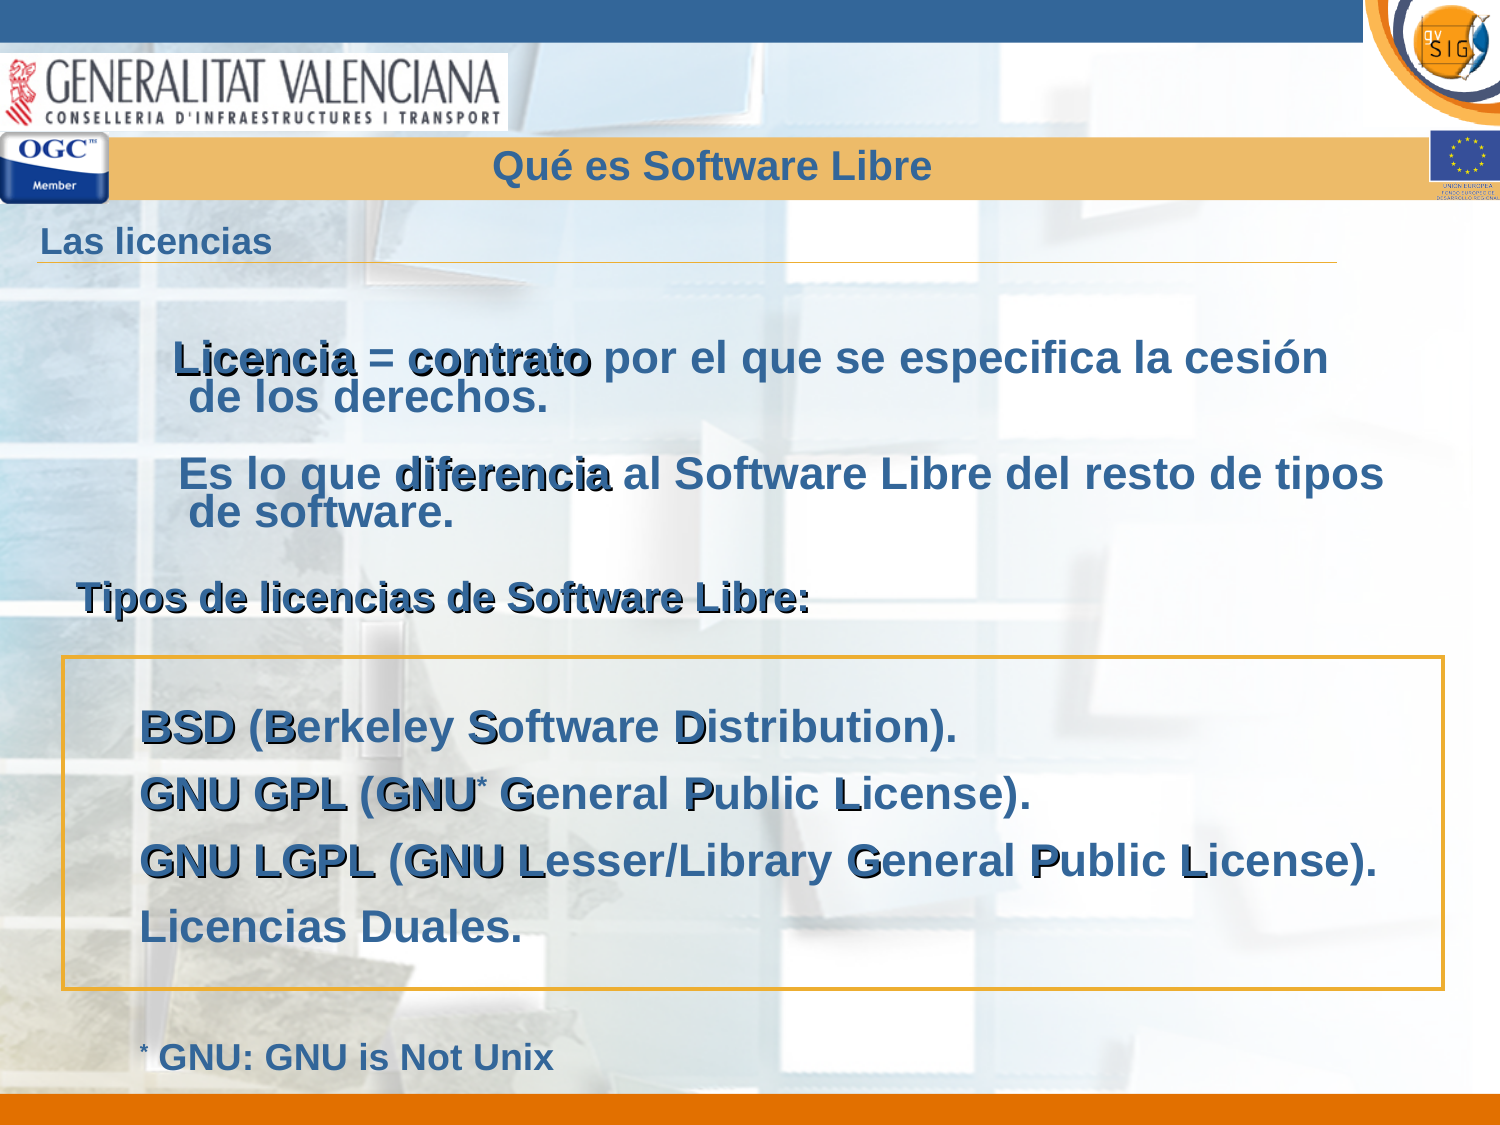

Qué es Software Libre
Las licencias
 Licencia = contrato por el que se especifica la cesión de los derechos.
 Es lo que diferencia al Software Libre del resto de tipos de software.
Tipos de licencias de Software Libre:
 BSD (Berkeley Software Distribution).
 GNU GPL (GNU* General Public License).
 GNU LGPL (GNU Lesser/Library General Public License).
 Licencias Duales.
* GNU: GNU is Not Unix